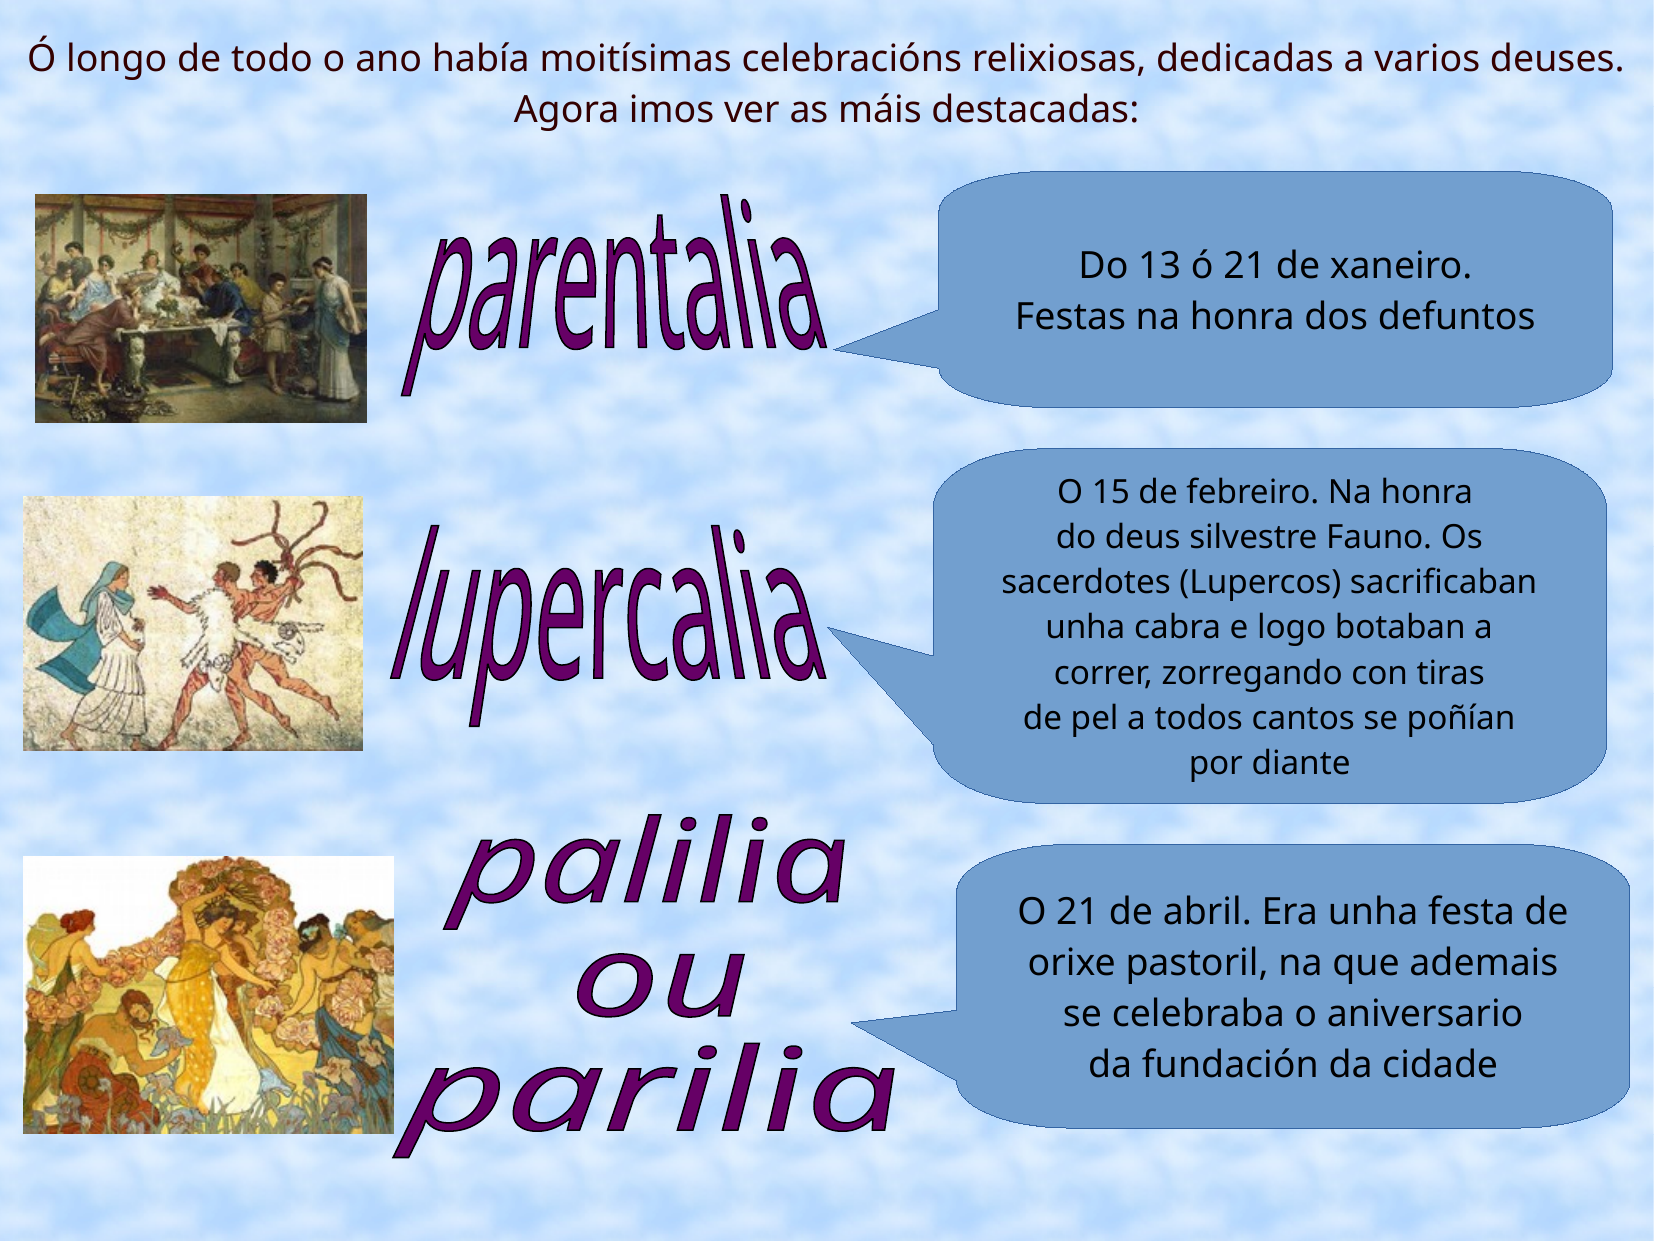

Ó longo de todo o ano había moitísimas celebracións relixiosas, dedicadas a varios deuses. Agora imos ver as máis destacadas:
Do 13 ó 21 de xaneiro.
Festas na honra dos defuntos
parentalia
O 15 de febreiro. Na honra
do deus silvestre Fauno. Os
sacerdotes (Lupercos) sacrificaban
unha cabra e logo botaban a
correr, zorregando con tiras
de pel a todos cantos se poñían
por diante
lupercalia
palilia
ou
parilia
O 21 de abril. Era unha festa de
orixe pastoril, na que ademais
se celebraba o aniversario
da fundación da cidade